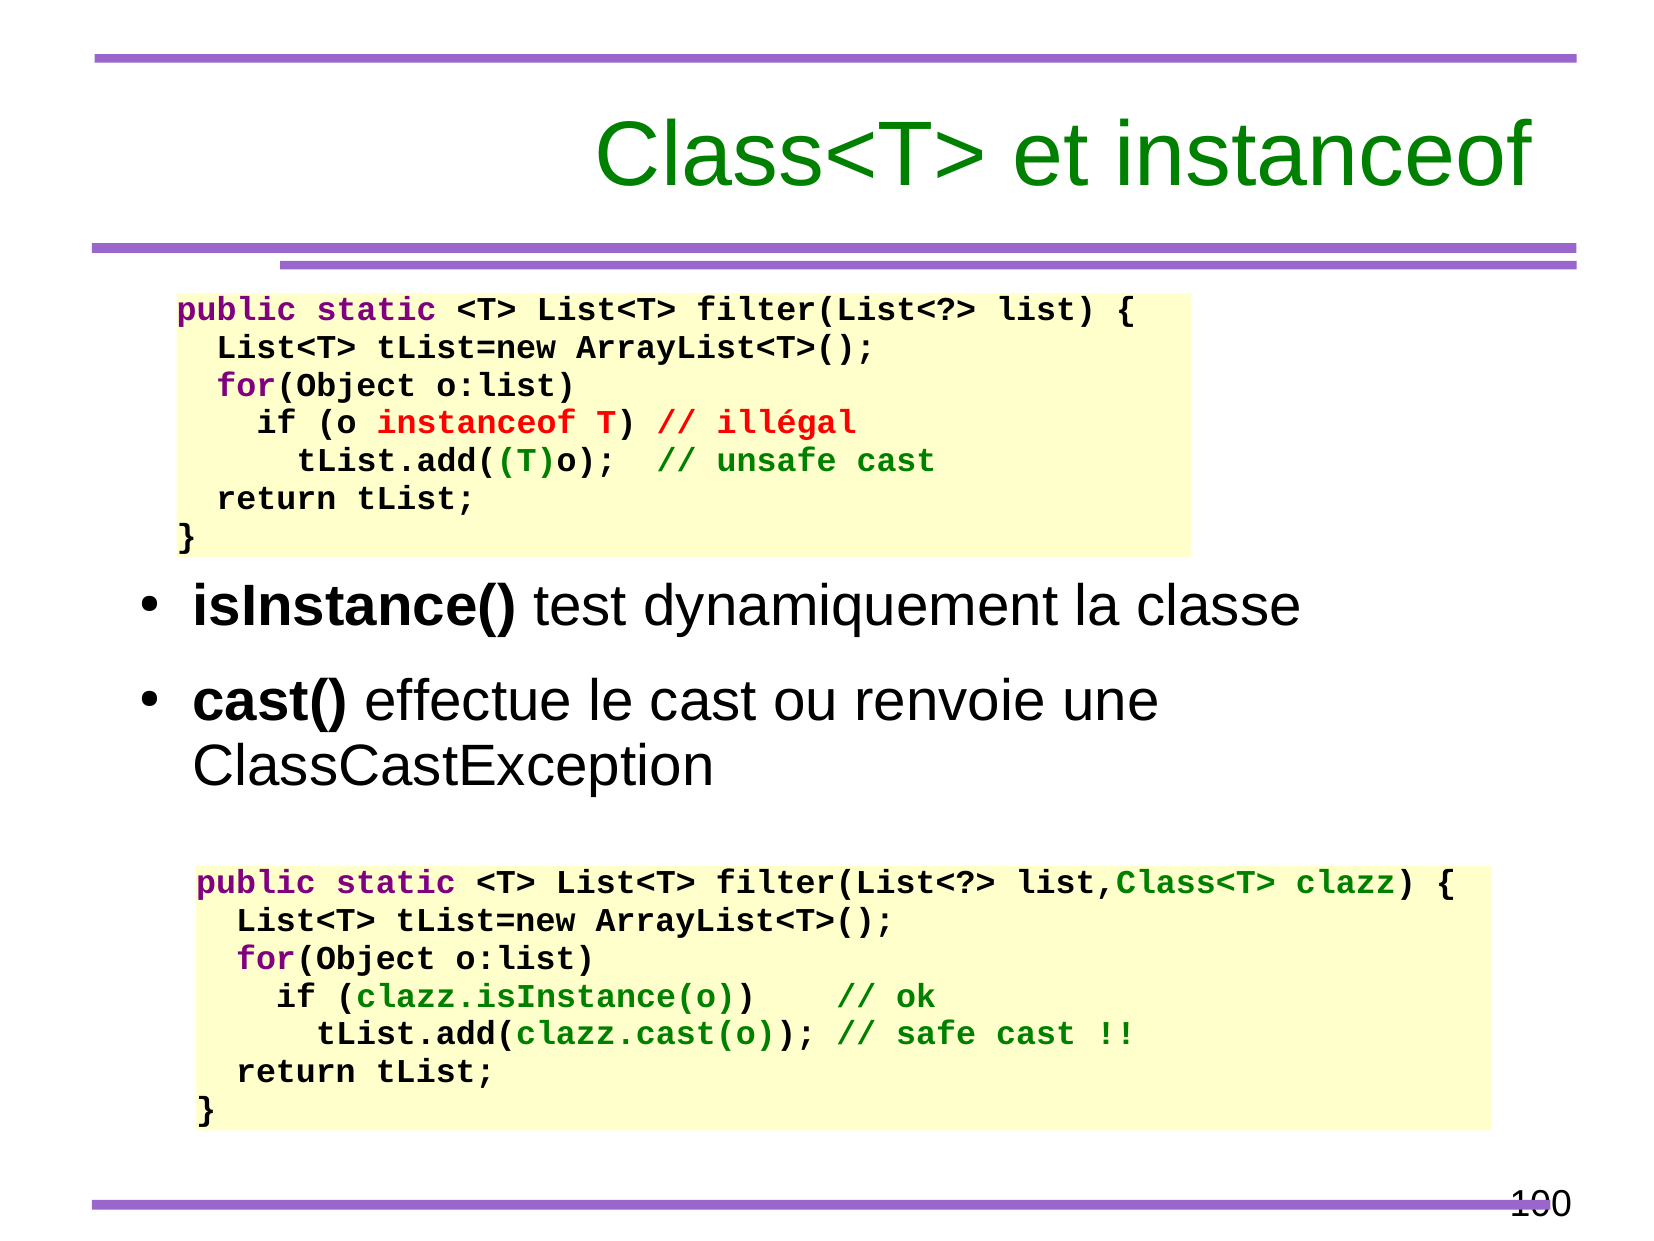

# Class<T> et instanceof
public static <T> List<T> filter(List<?> list) {
 List<T> tList=new ArrayList<T>();
 for(Object o:list)
 if (o instanceof T) // illégal
 tList.add((T)o); // unsafe cast
 return tList;
}
isInstance() test dynamiquement la classe
cast() effectue le cast ou renvoie une ClassCastException
public static <T> List<T> filter(List<?> list,Class<T> clazz) {
 List<T> tList=new ArrayList<T>();
 for(Object o:list)
 if (clazz.isInstance(o)) // ok
 tList.add(clazz.cast(o)); // safe cast !!
 return tList;
}